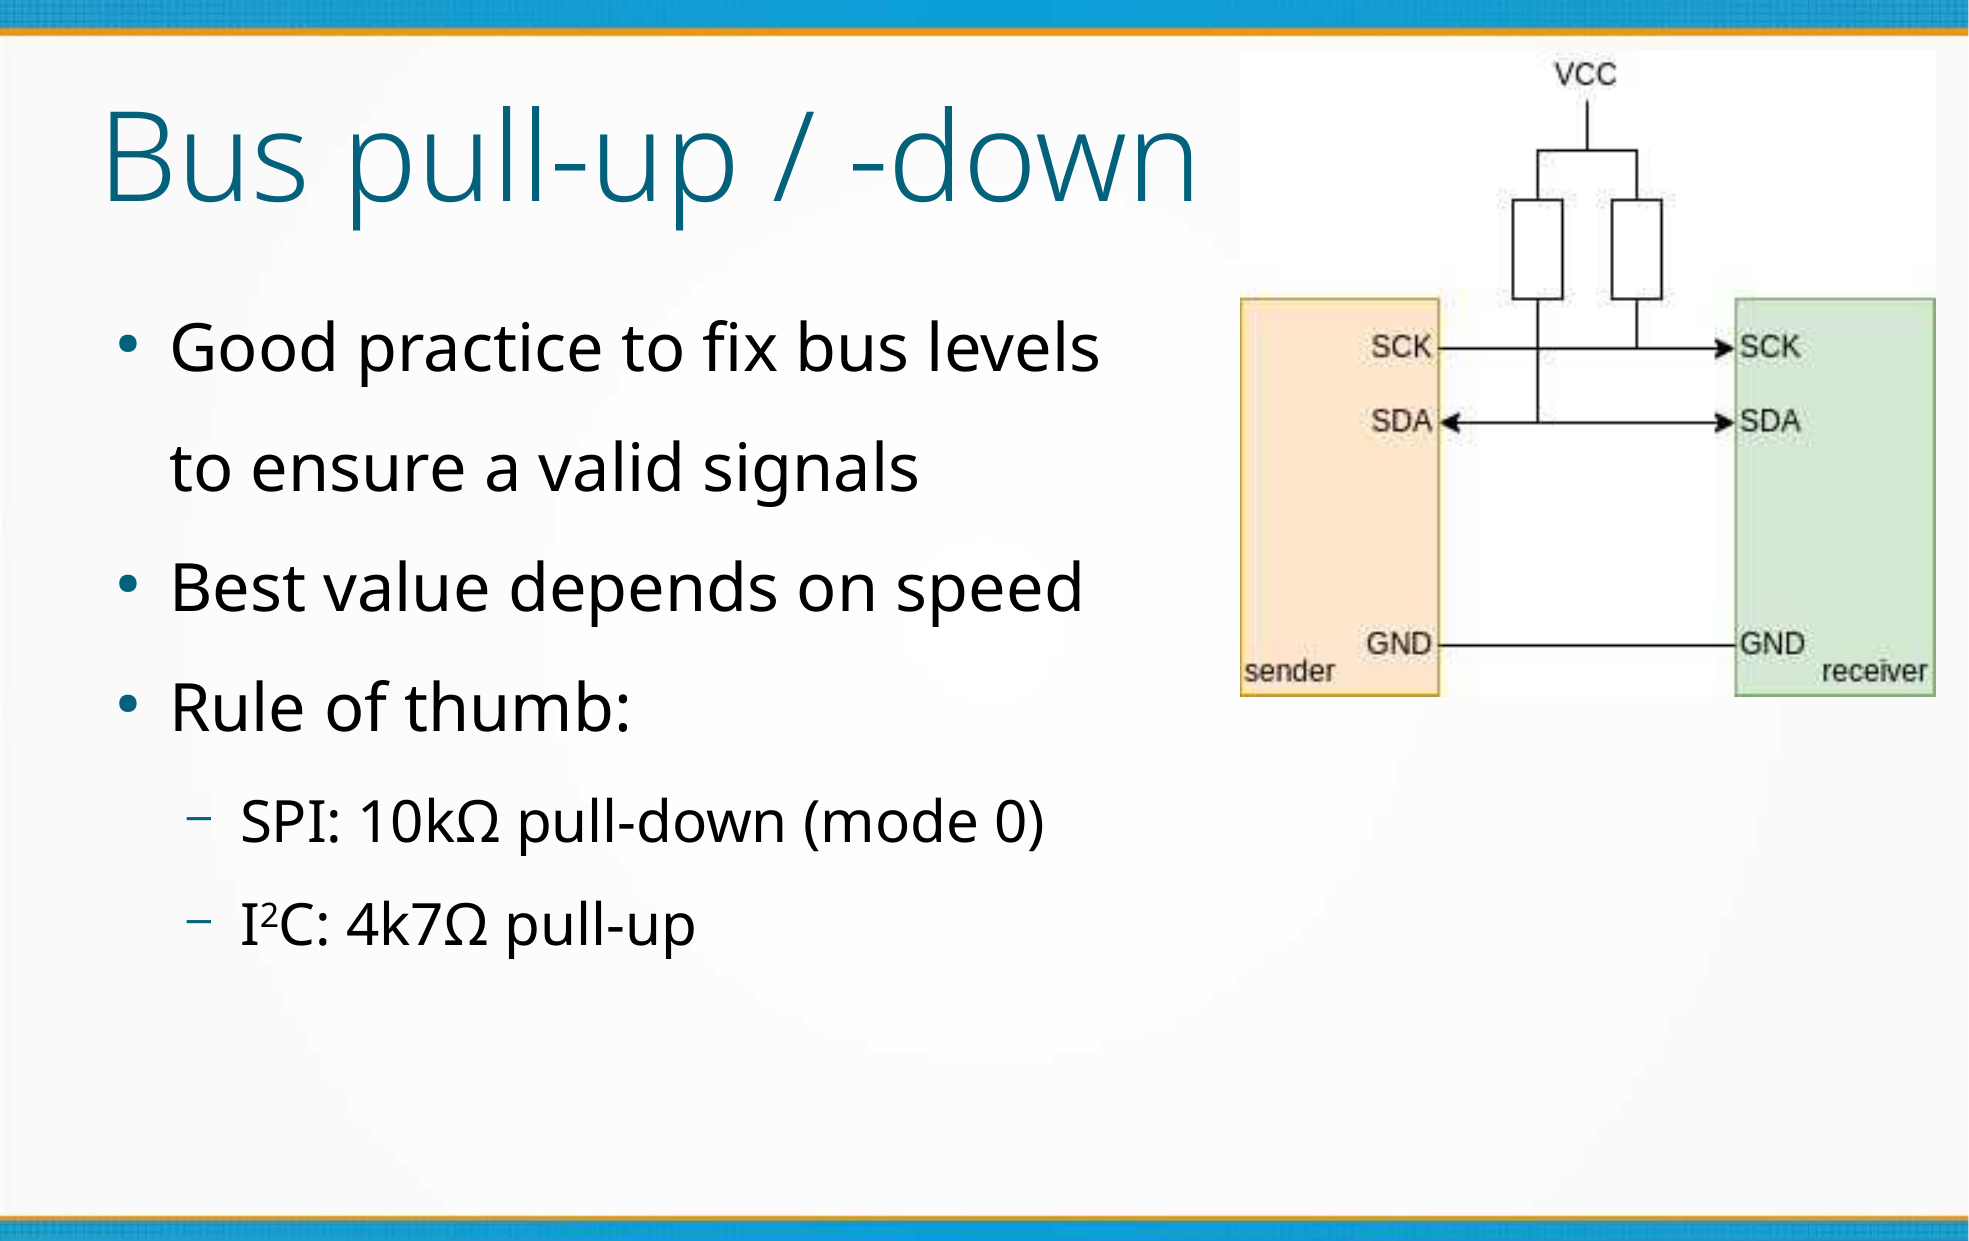

# Bus pull-up / -down
Good practice to fix bus levels
to ensure a valid signals
Best value depends on speed
Rule of thumb:
SPI: 10kΩ pull-down (mode 0)
I2C: 4k7Ω pull-up